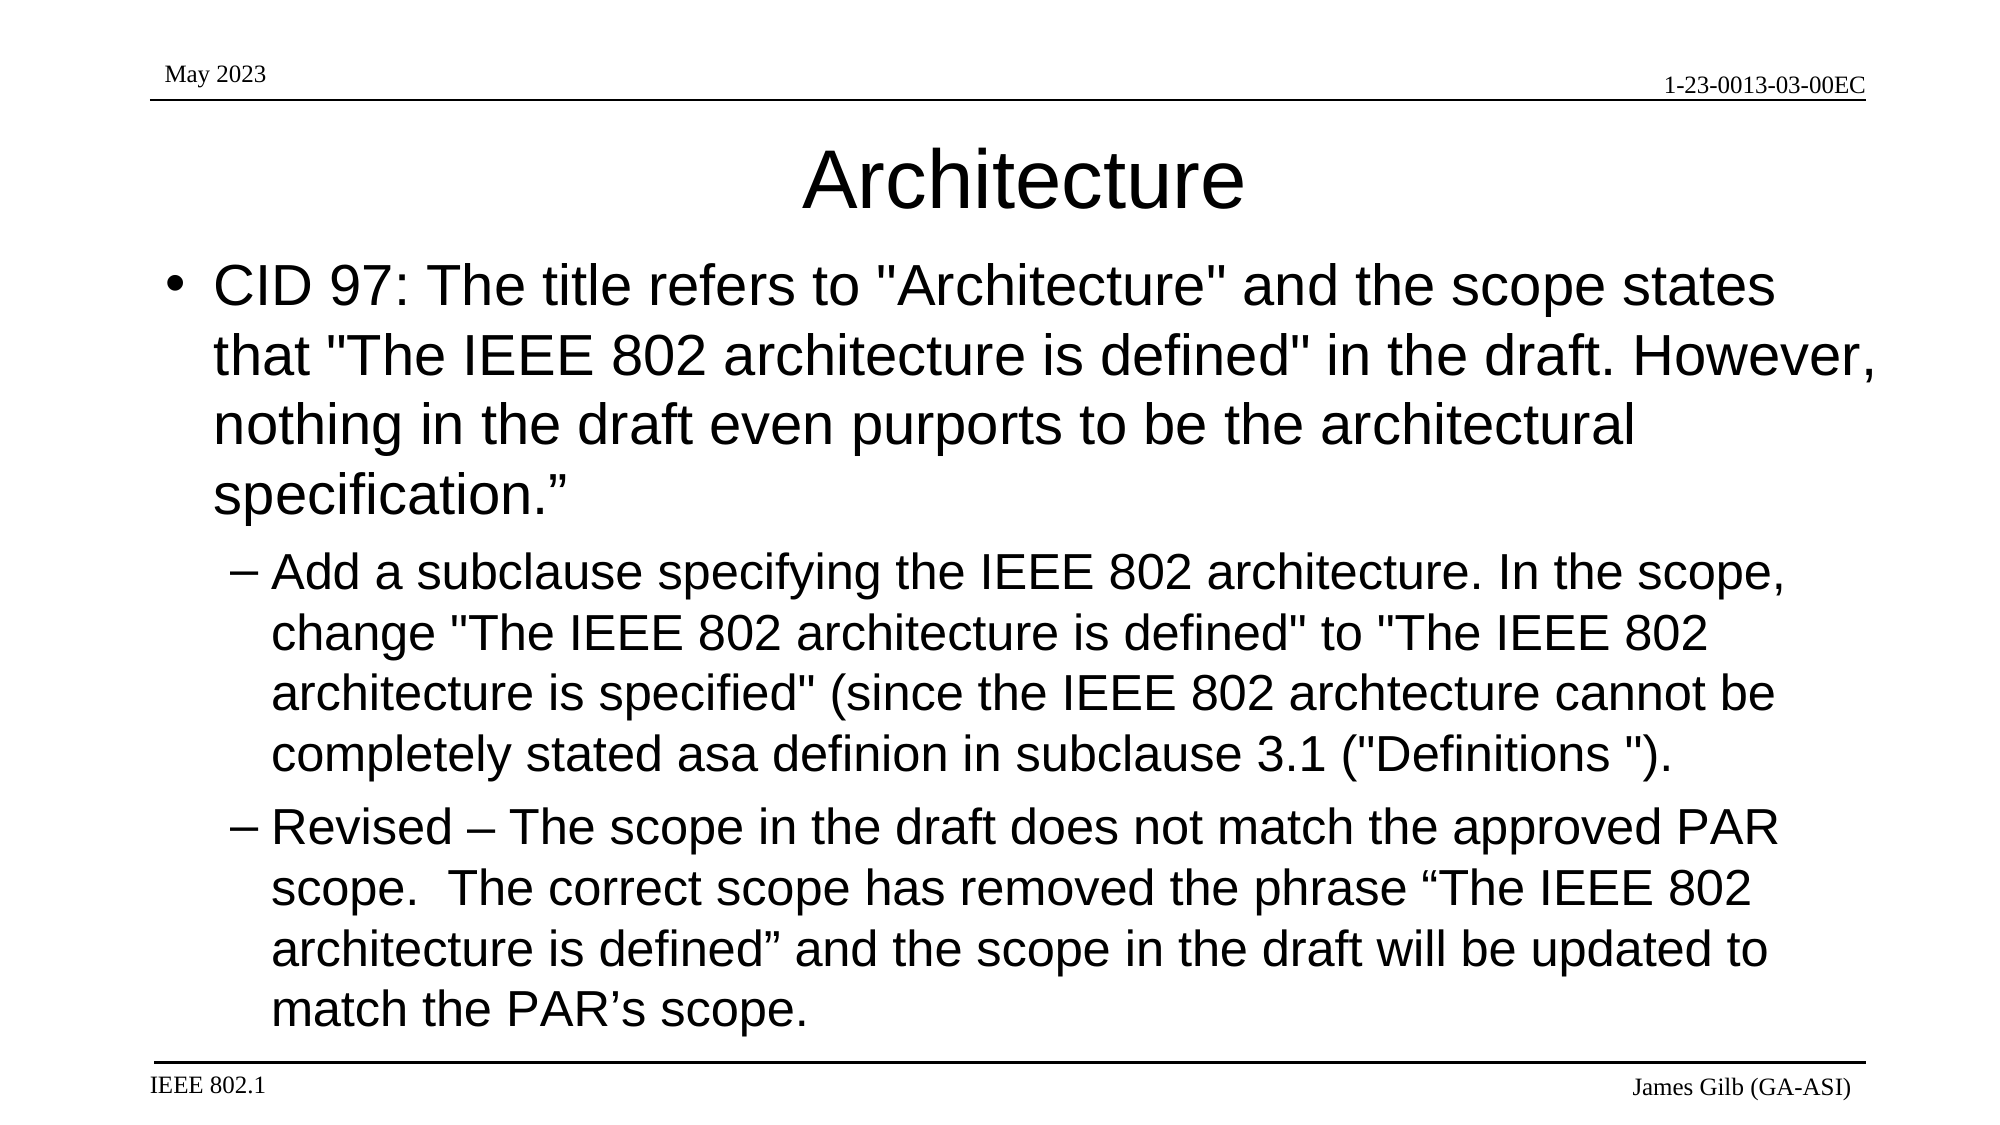

# Architecture
CID 97: The title refers to "Architecture" and the scope states that "The IEEE 802 architecture is defined" in the draft. However, nothing in the draft even purports to be the architectural specification.”
Add a subclause specifying the IEEE 802 architecture. In the scope, change "The IEEE 802 architecture is defined" to "The IEEE 802 architecture is specified" (since the IEEE 802 archtecture cannot be completely stated asa definion in subclause 3.1 ("Definitions ").
Revised – The scope in the draft does not match the approved PAR scope. The correct scope has removed the phrase “The IEEE 802 architecture is defined” and the scope in the draft will be updated to match the PAR’s scope.